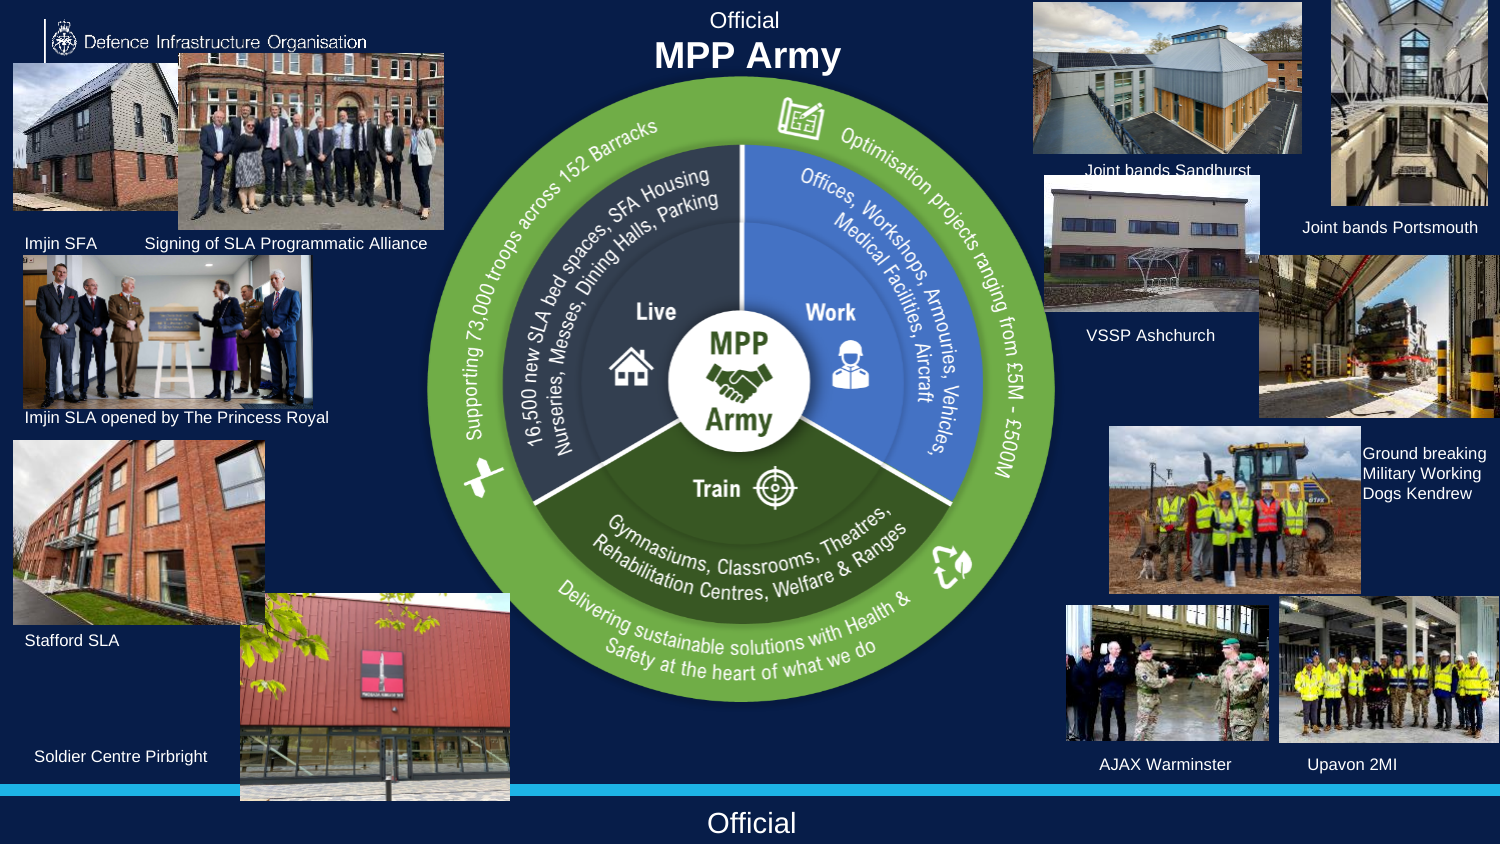

Official
MPP Army
Joint bands Sandhurst
Joint bands Portsmouth
Imjin SFA Signing of SLA Programmatic Alliance
VSSP Ashchurch
Imjin SLA opened by The Princess Royal
Ground breaking Military Working
Dogs Kendrew
Stafford SLA
Soldier Centre Pirbright
AJAX Warminster Upavon 2MI
Official
Official